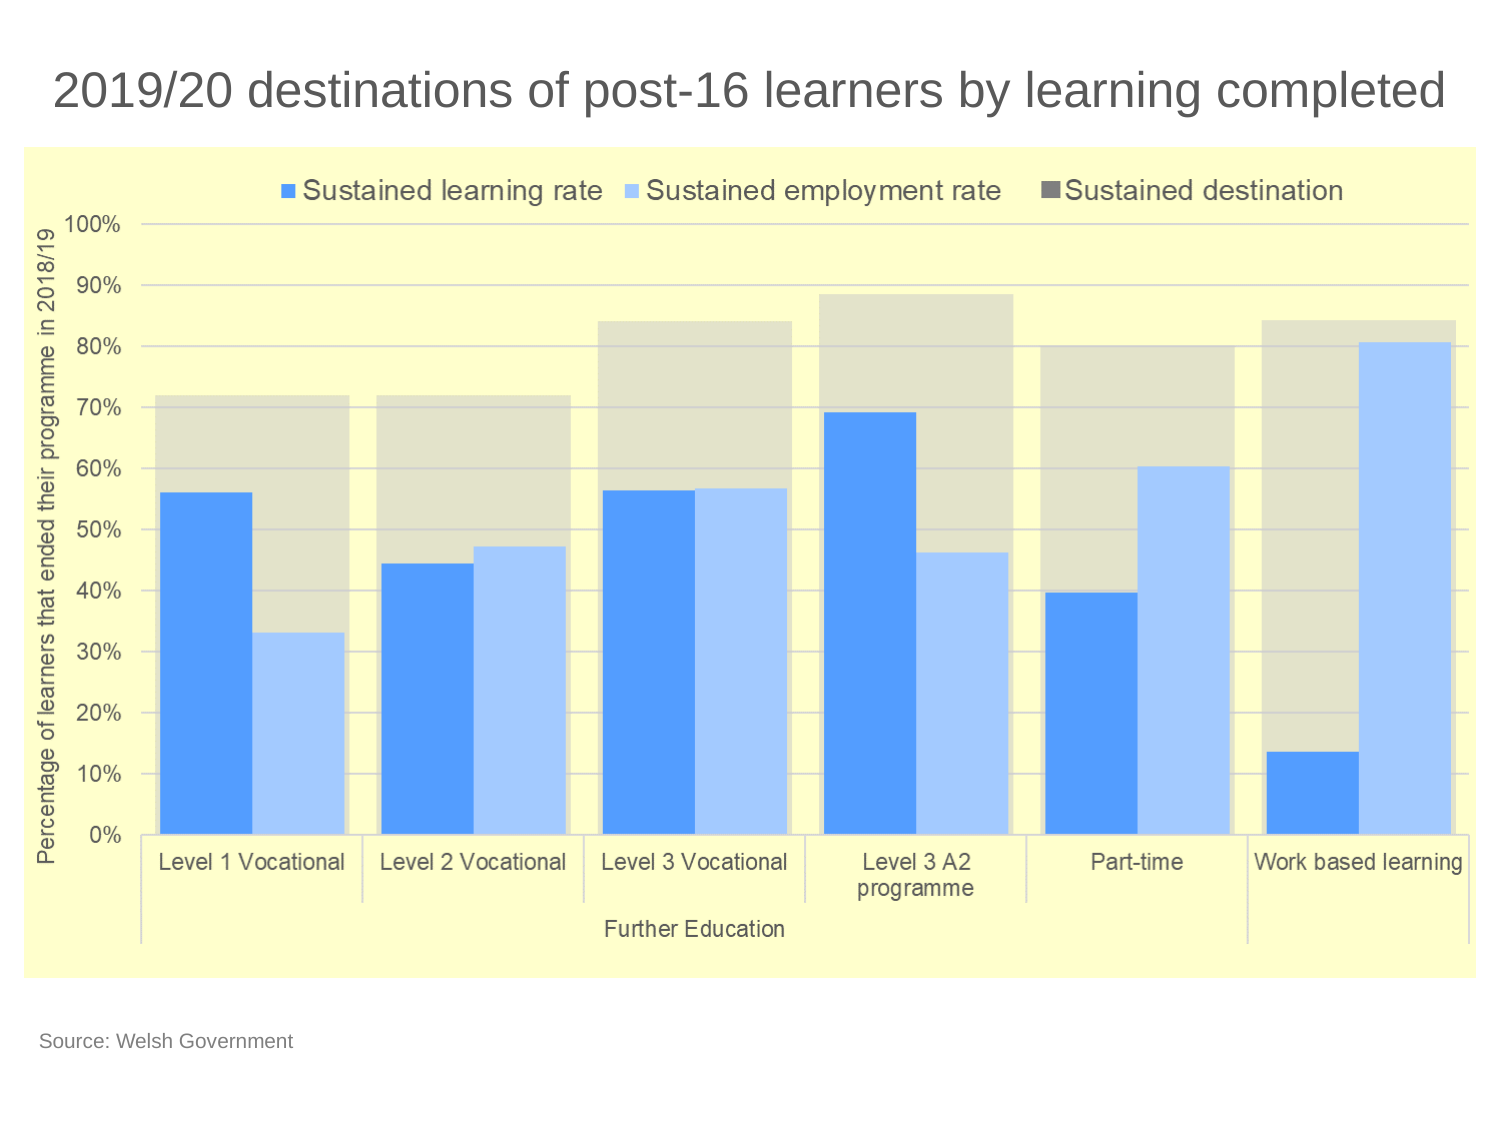

# 2019/20 destinations of post-16 learners by learning completed
Source: Welsh Government